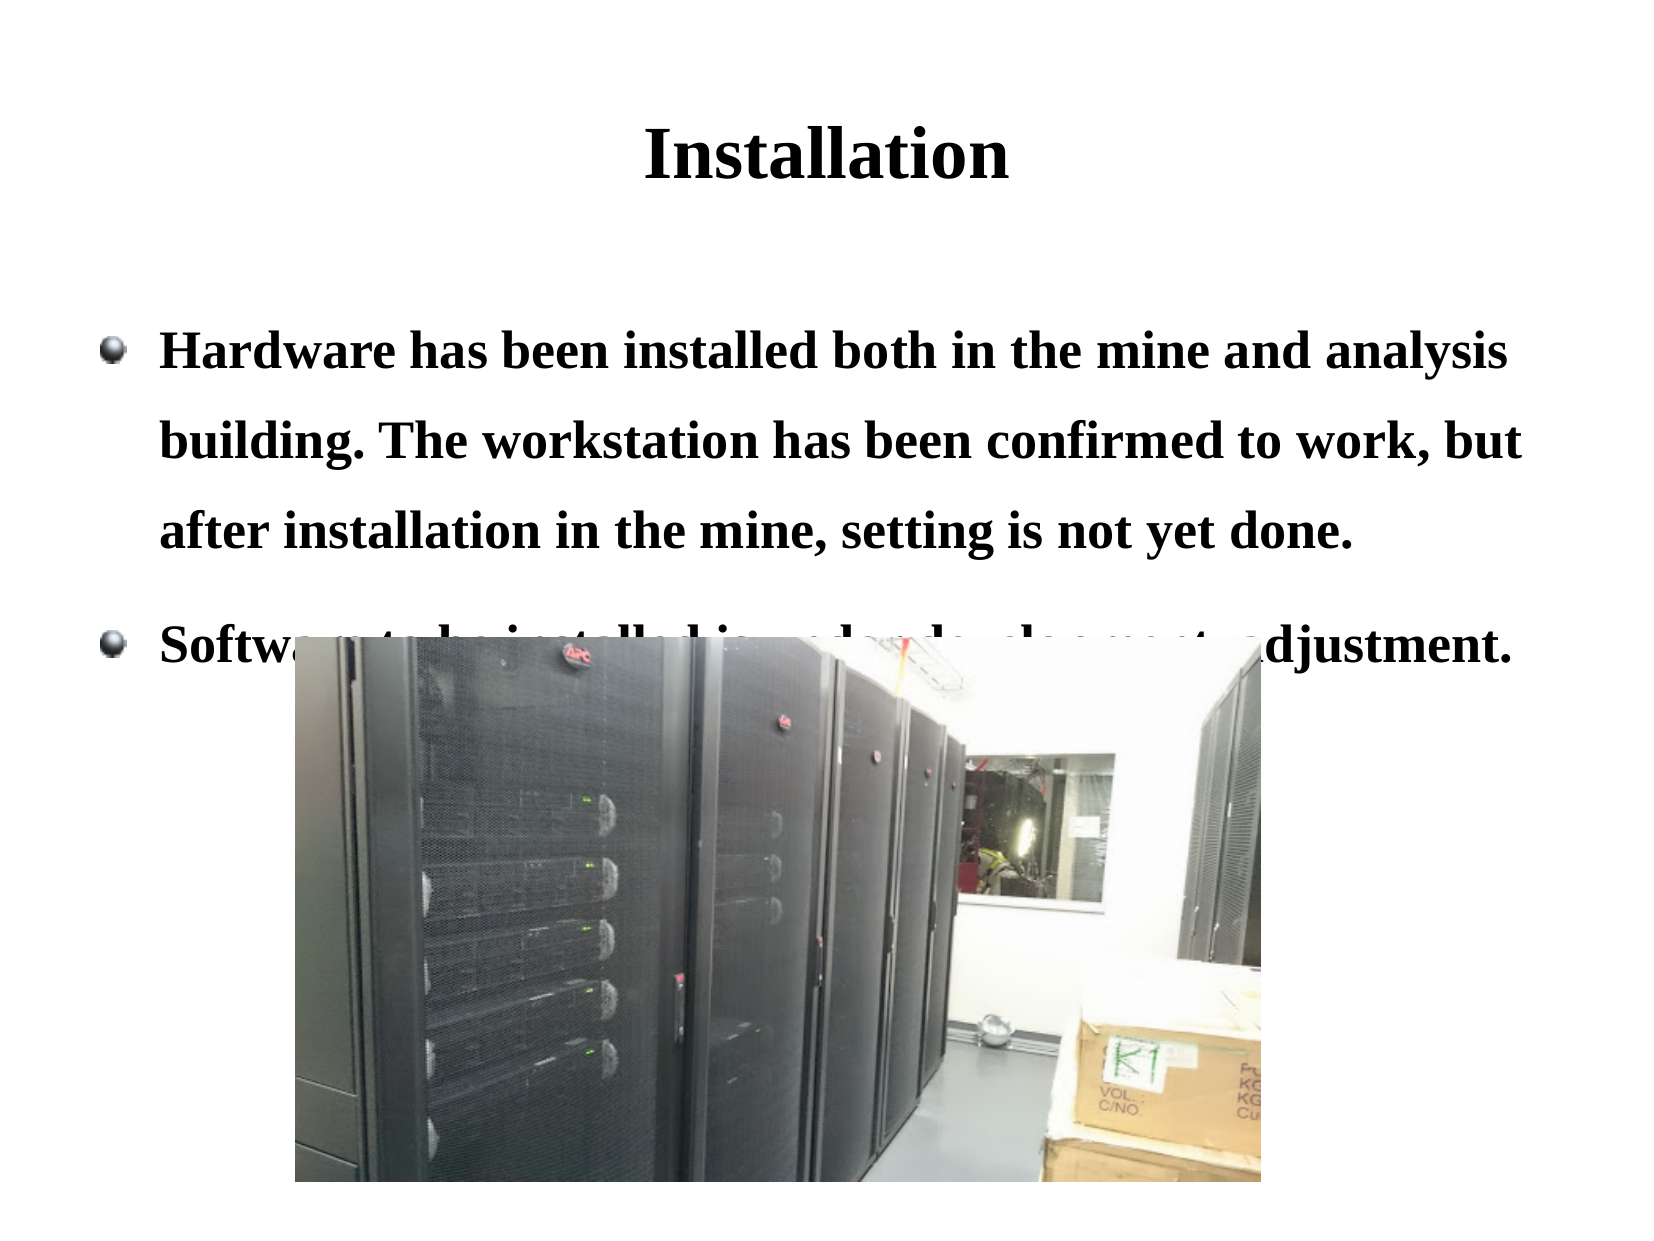

# Installation
Hardware has been installed both in the mine and analysis building. The workstation has been confirmed to work, but after installation in the mine, setting is not yet done.
Software to be installed is under development, adjustment.